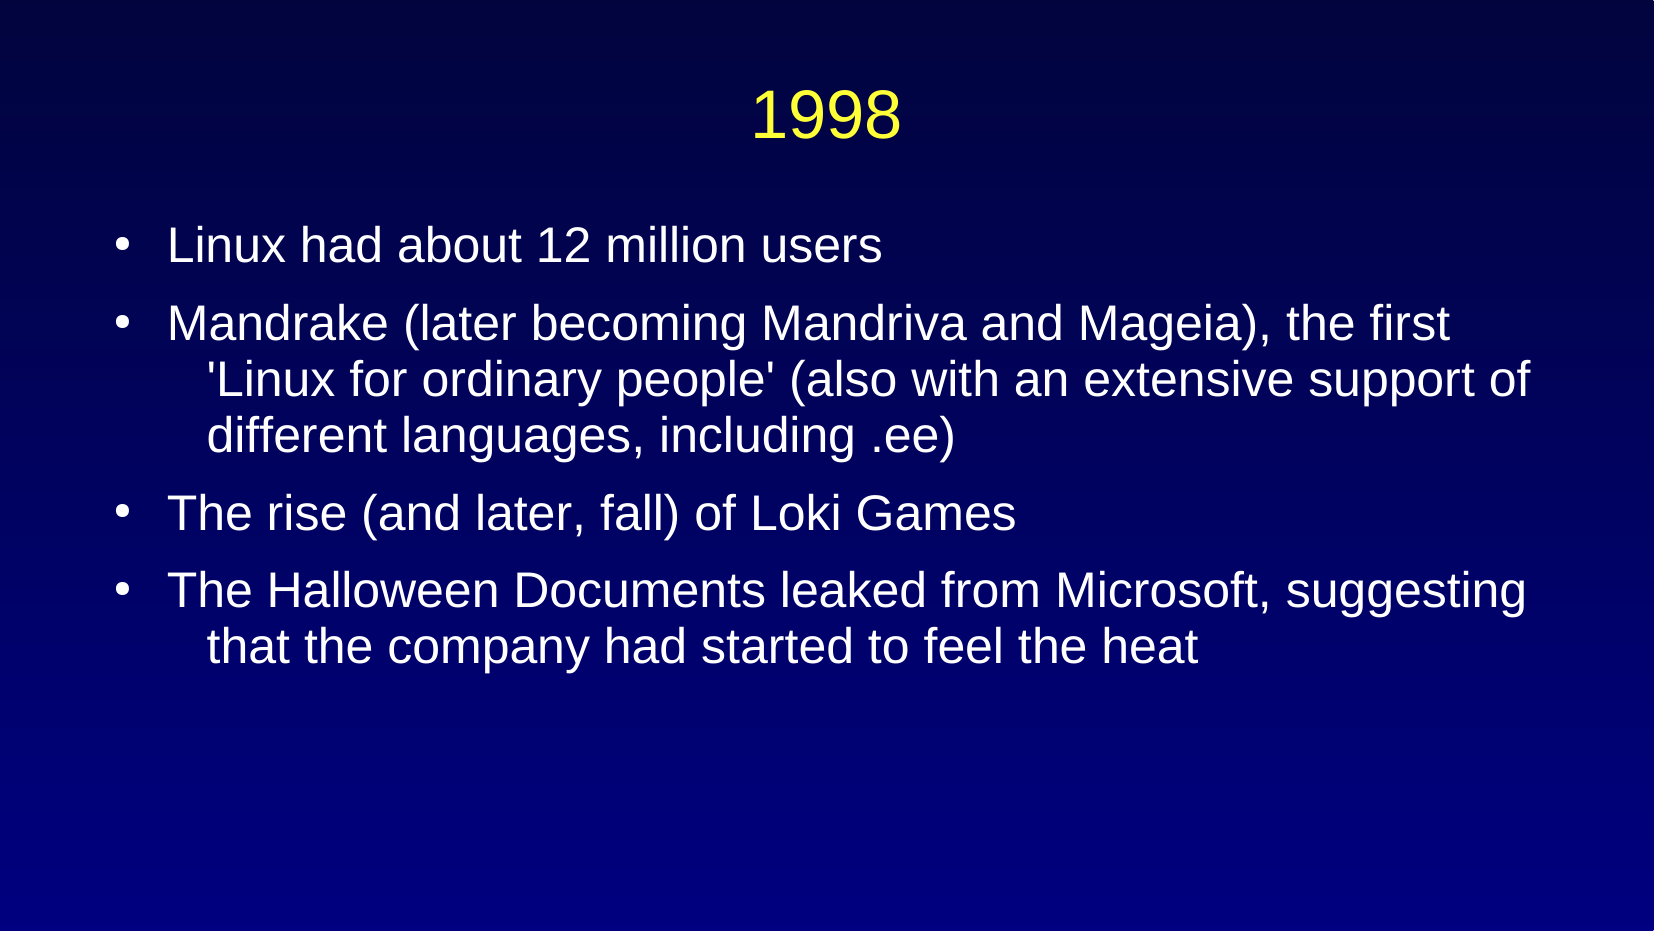

# 1998
Linux had about 12 million users
Mandrake (later becoming Mandriva and Mageia), the first 'Linux for ordinary people' (also with an extensive support of different languages, including .ee)
The rise (and later, fall) of Loki Games
The Halloween Documents leaked from Microsoft, suggesting that the company had started to feel the heat